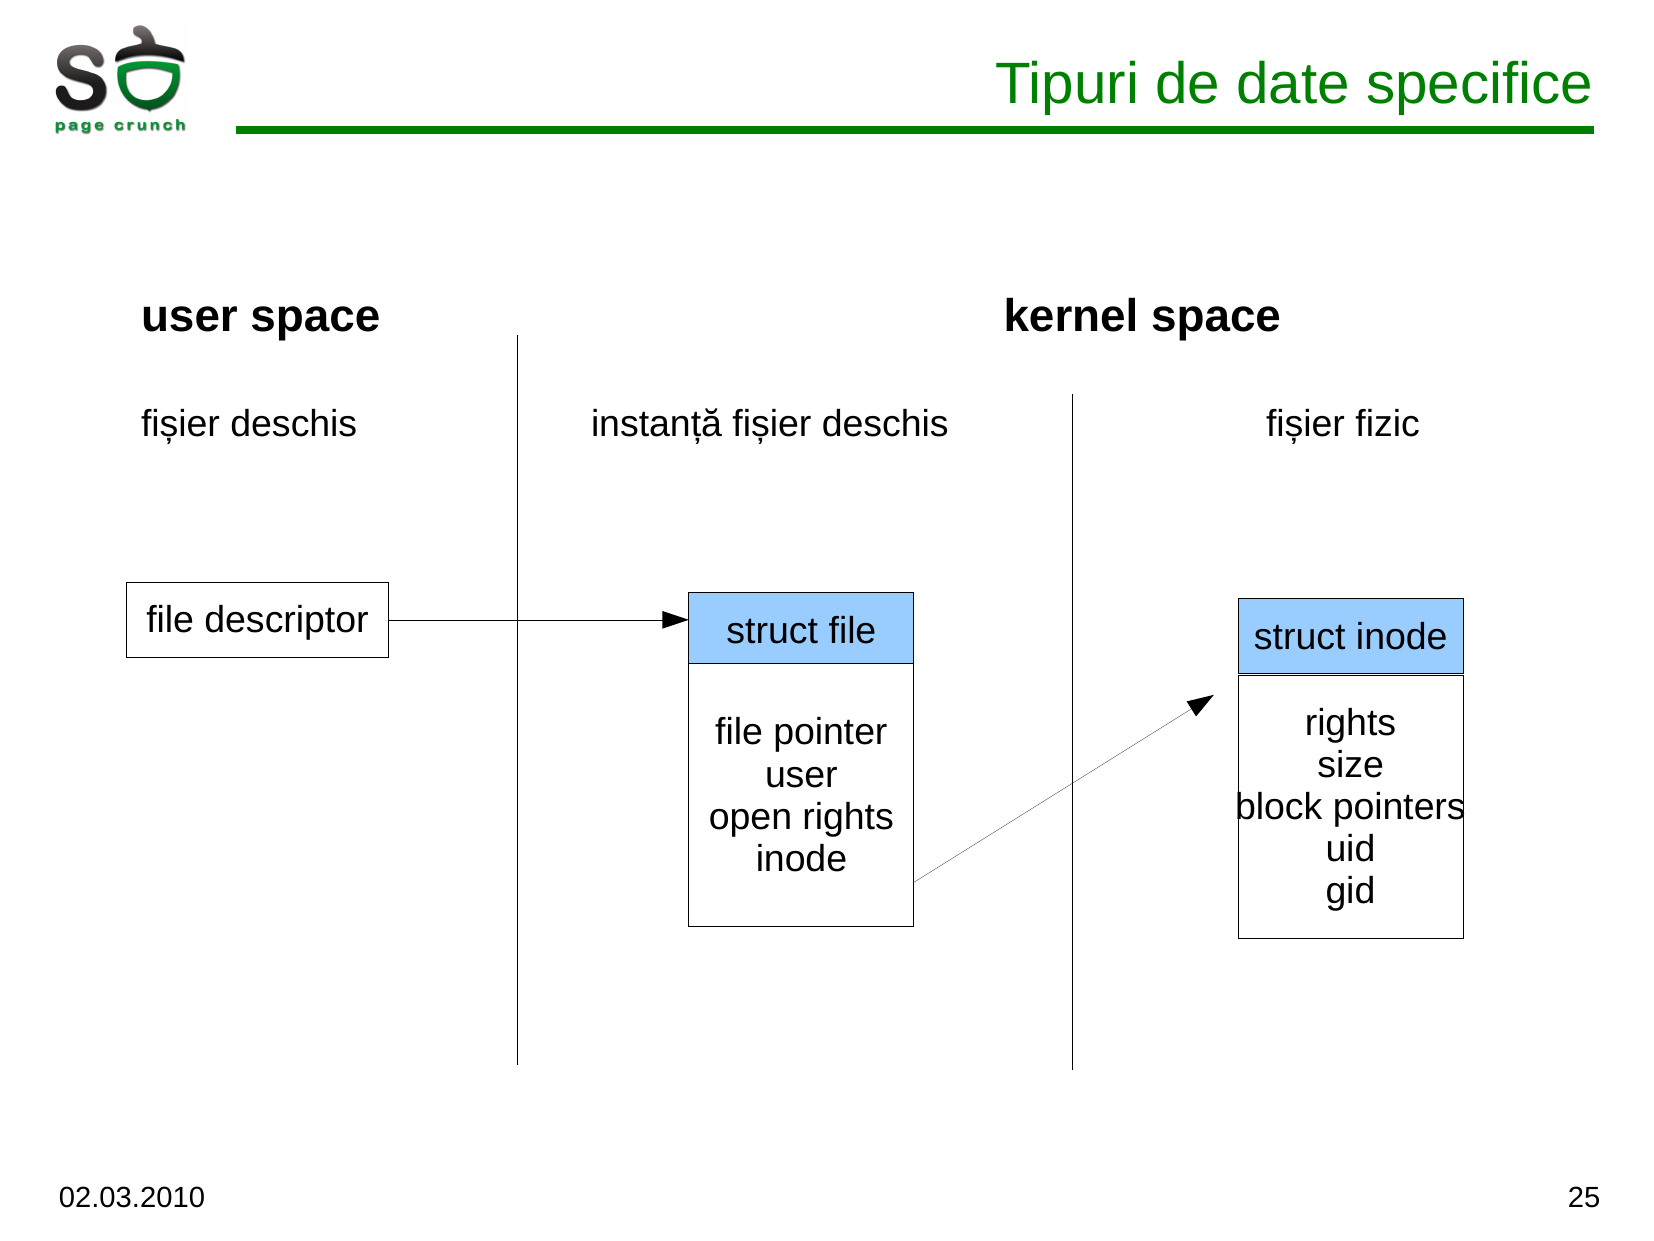

# Tipuri de date specifice
user space
kernel space
fișier deschis
instanță fișier deschis
fișier fizic
file descriptor
struct file
struct inode
file pointer
user
open rights
inode
rights
size
block pointers
uid
gid
02.03.2010
25